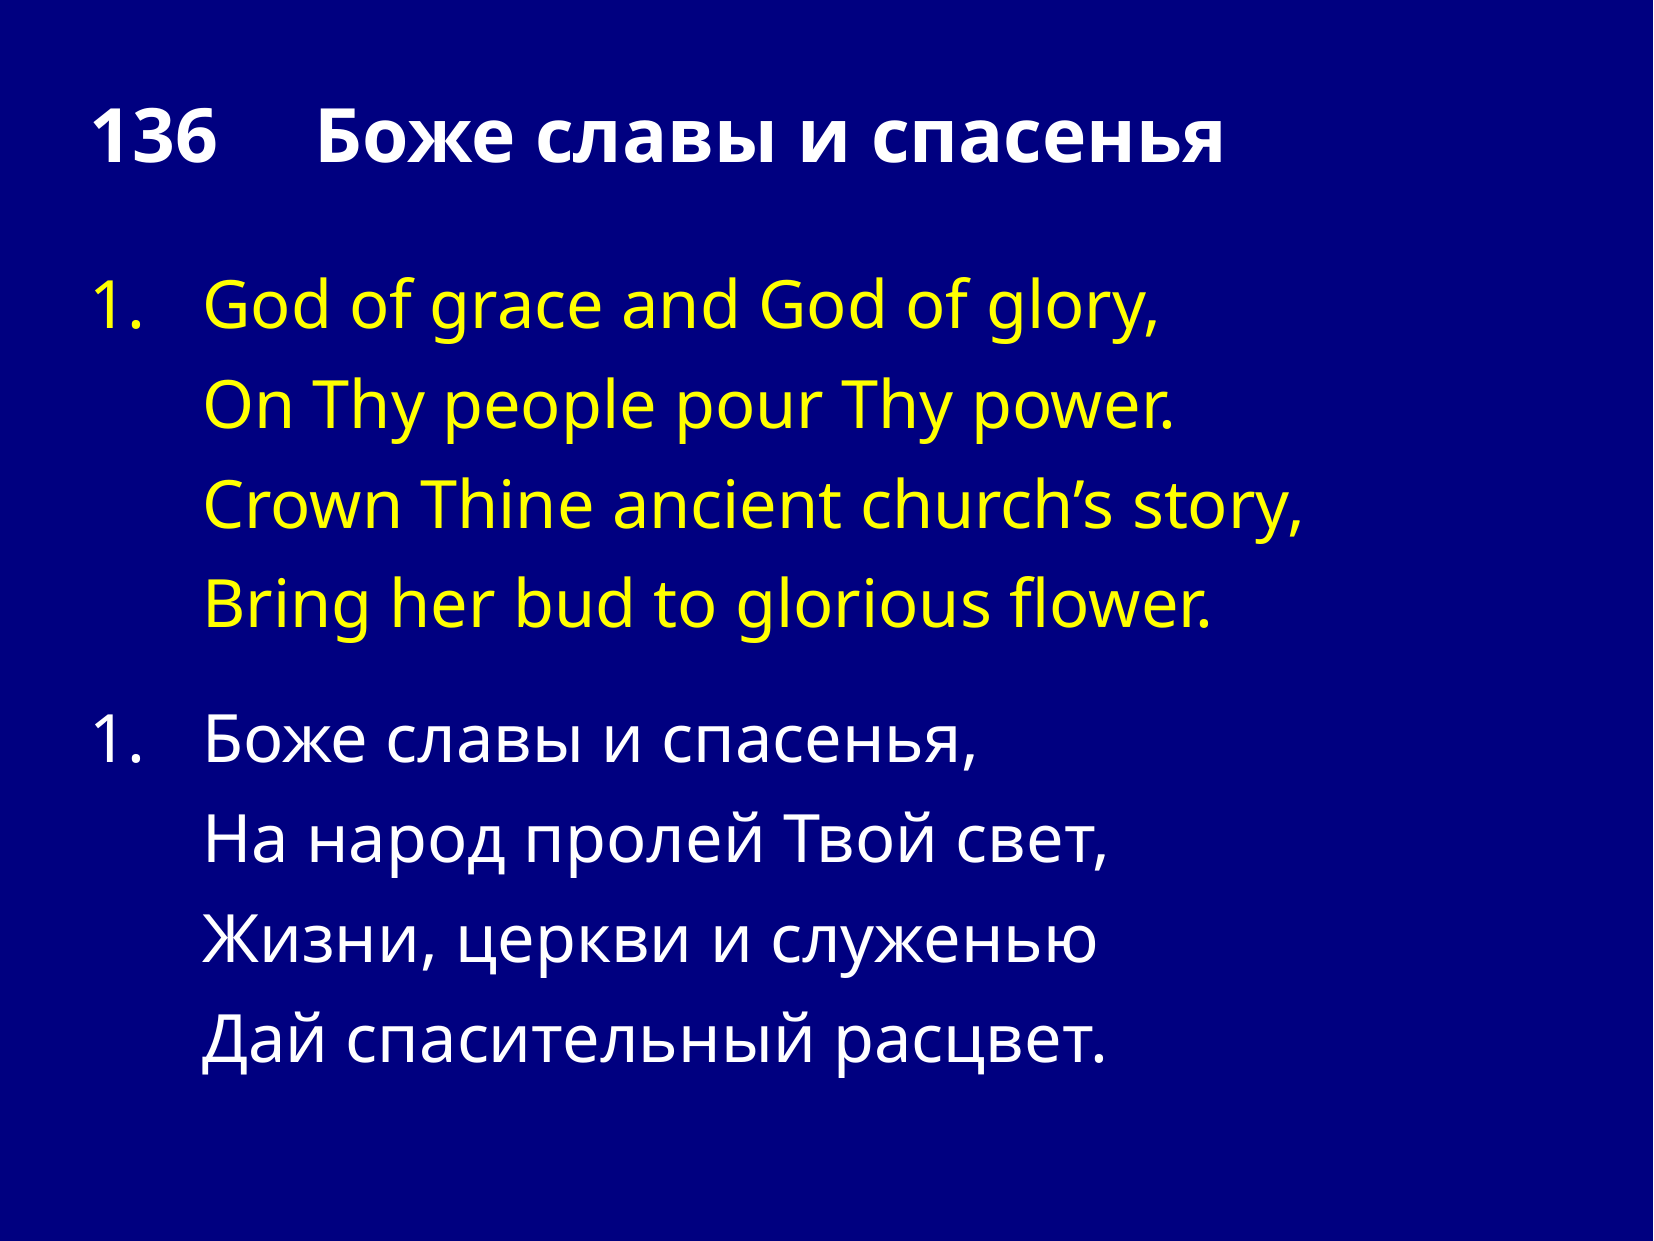

136	Боже славы и спасенья
1.	God of grace and God of glory,
	On Thy people pour Thy power.
	Crown Thine ancient church’s story,
	Bring her bud to glorious flower.
1.	Боже славы и спасенья,
	На народ пролей Твой свет,
	Жизни, церкви и служенью
	Дай спасительный расцвет.